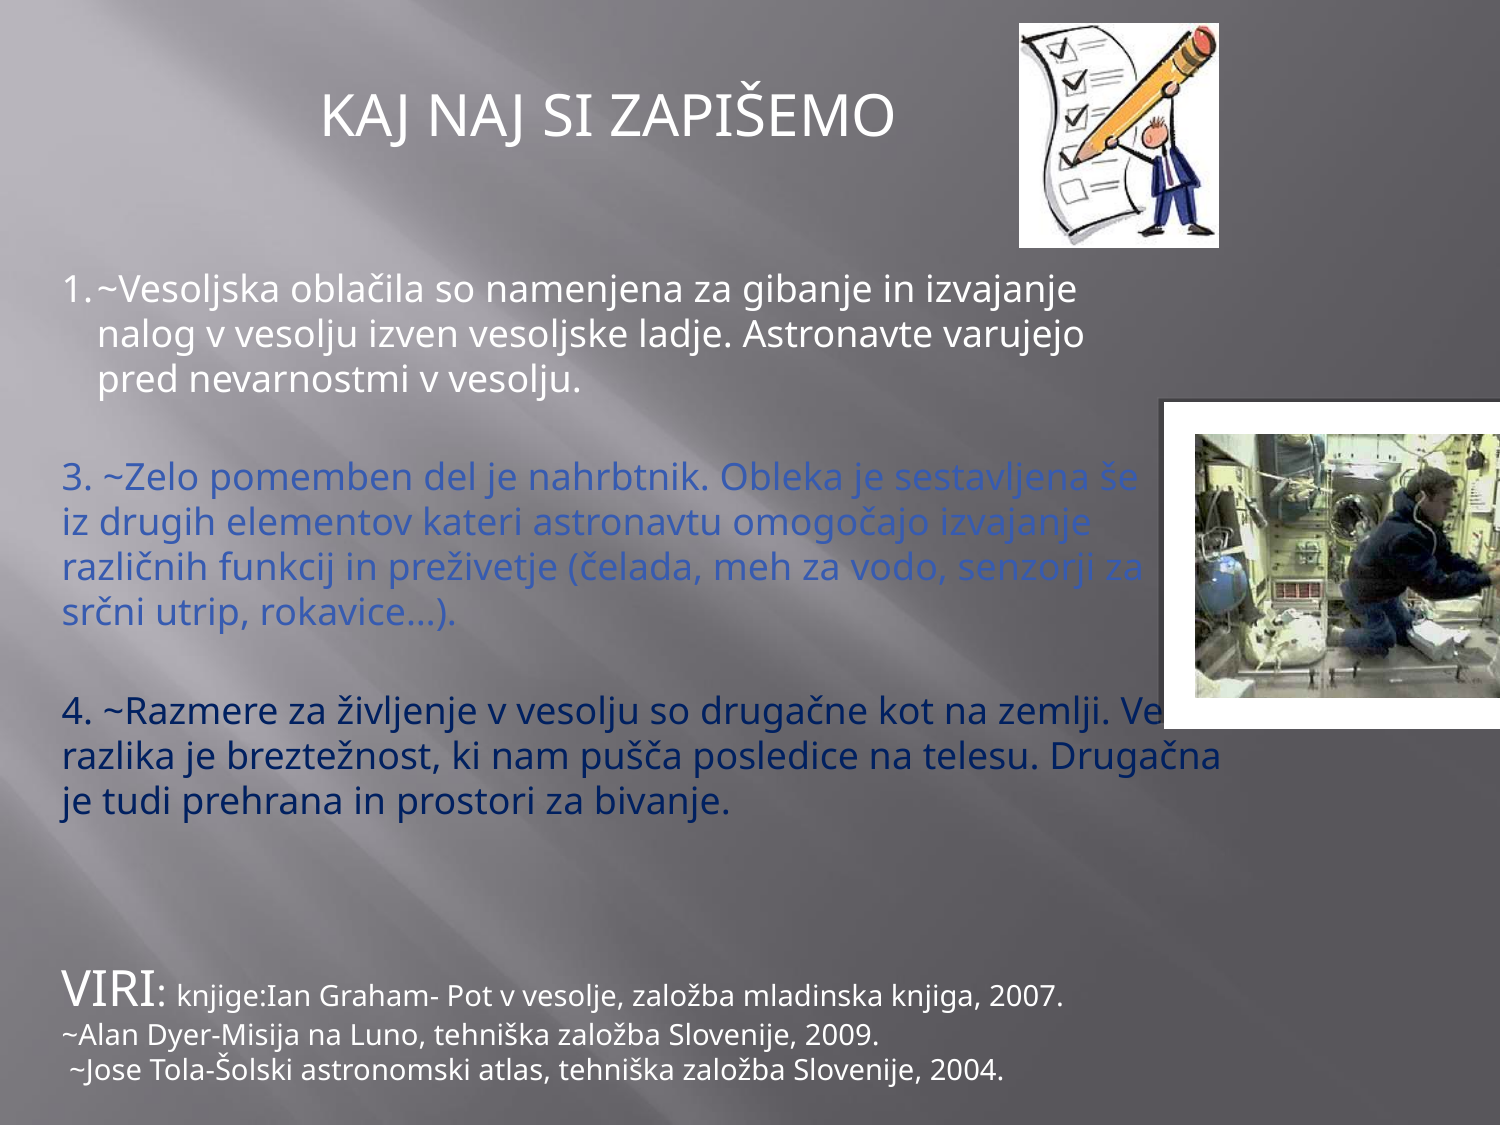

KAJ NAJ SI ZAPIŠEMO
1.
~Vesoljska oblačila so namenjena za gibanje in izvajanje nalog v vesolju izven vesoljske ladje. Astronavte varujejo pred nevarnostmi v vesolju.
3. ~Zelo pomemben del je nahrbtnik. Obleka je sestavljena še iz drugih elementov kateri astronavtu omogočajo izvajanje različnih funkcij in preživetje (čelada, meh za vodo, senzorji za srčni utrip, rokavice…).
4. ~Razmere za življenje v vesolju so drugačne kot na zemlji. Velika razlika je breztežnost, ki nam pušča posledice na telesu. Drugačna je tudi prehrana in prostori za bivanje.
VIRI: knjige:Ian Graham- Pot v vesolje, založba mladinska knjiga, 2007.
~Alan Dyer-Misija na Luno, tehniška založba Slovenije, 2009.
 ~Jose Tola-Šolski astronomski atlas, tehniška založba Slovenije, 2004.